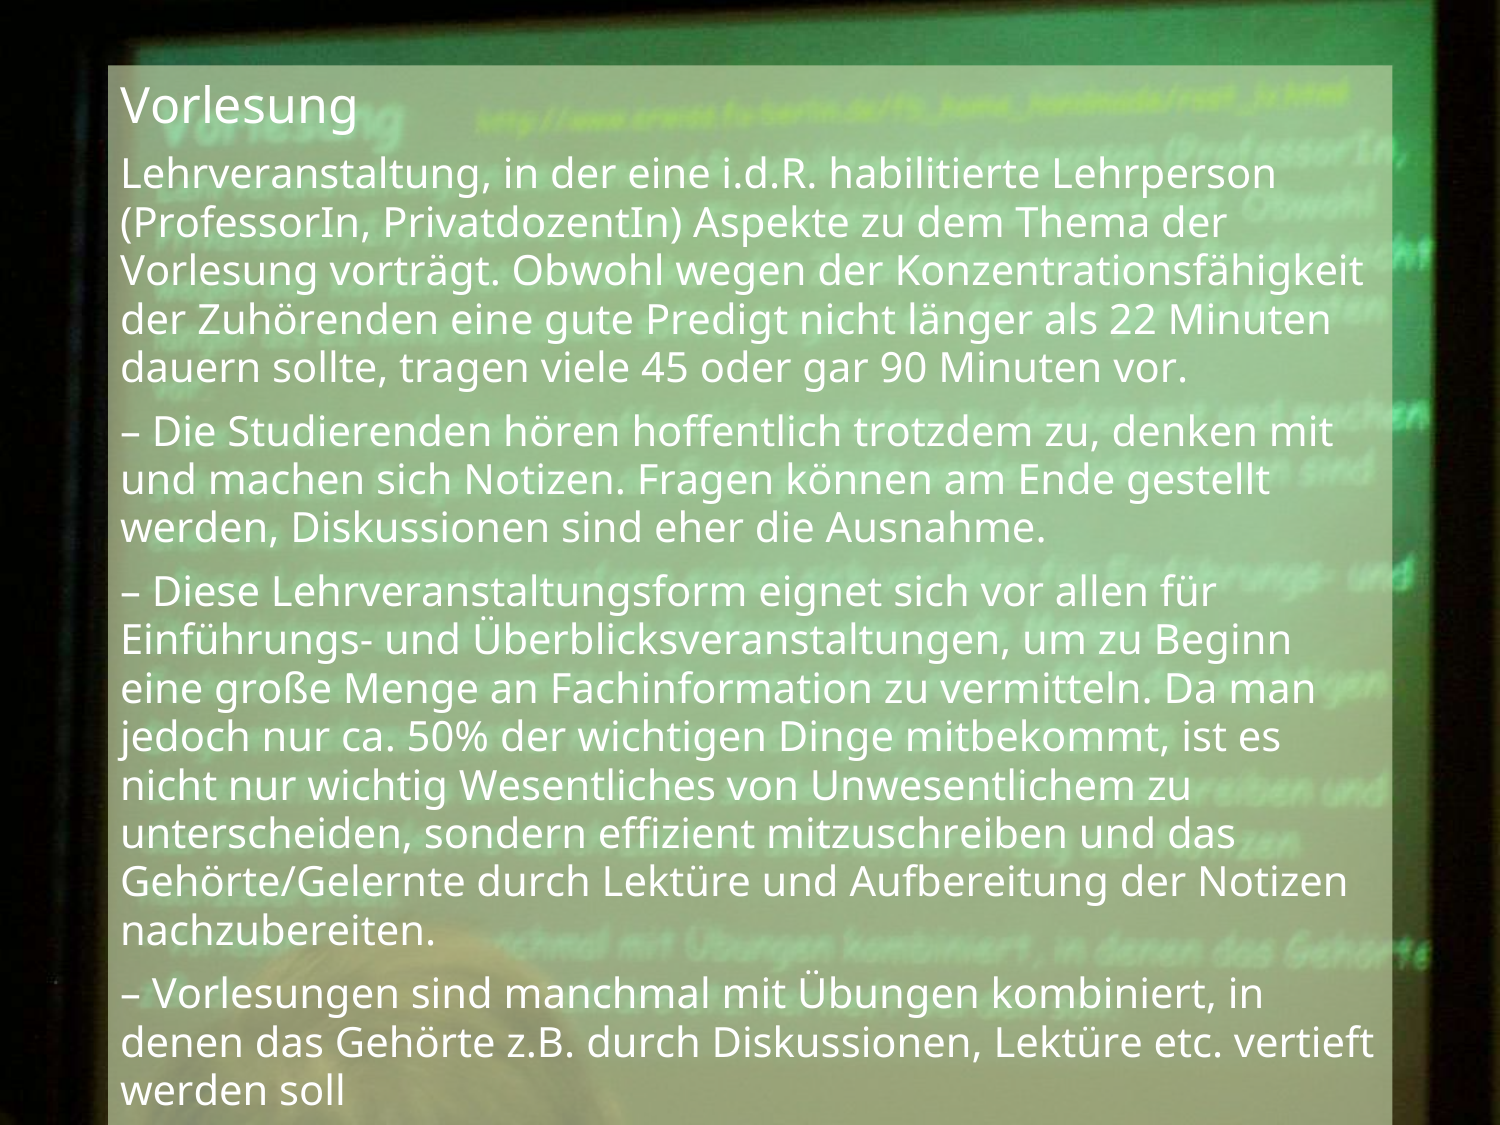

Vorlesung
Lehrveranstaltung, in der eine i.d.R. habilitierte Lehrperson (ProfessorIn, PrivatdozentIn) Aspekte zu dem Thema der Vorlesung vorträgt. Obwohl wegen der Konzentrationsfähigkeit der Zuhörenden eine gute Predigt nicht länger als 22 Minuten dauern sollte, tragen viele 45 oder gar 90 Minuten vor.
– Die Studierenden hören hoffentlich trotzdem zu, denken mit und machen sich Notizen. Fragen können am Ende gestellt werden, Diskussionen sind eher die Ausnahme.
– Diese Lehrveranstaltungsform eignet sich vor allen für Einführungs- und Überblicksveranstaltungen, um zu Beginn eine große Menge an Fachinformation zu vermitteln. Da man jedoch nur ca. 50% der wichtigen Dinge mitbekommt, ist es nicht nur wichtig Wesentliches von Unwesentlichem zu unterscheiden, sondern effizient mitzuschreiben und das Gehörte/Gelernte durch Lektüre und Aufbereitung der Notizen nachzubereiten.
– Vorlesungen sind manchmal mit Übungen kombiniert, in denen das Gehörte z.B. durch Diskussionen, Lektüre etc. vertieft werden soll